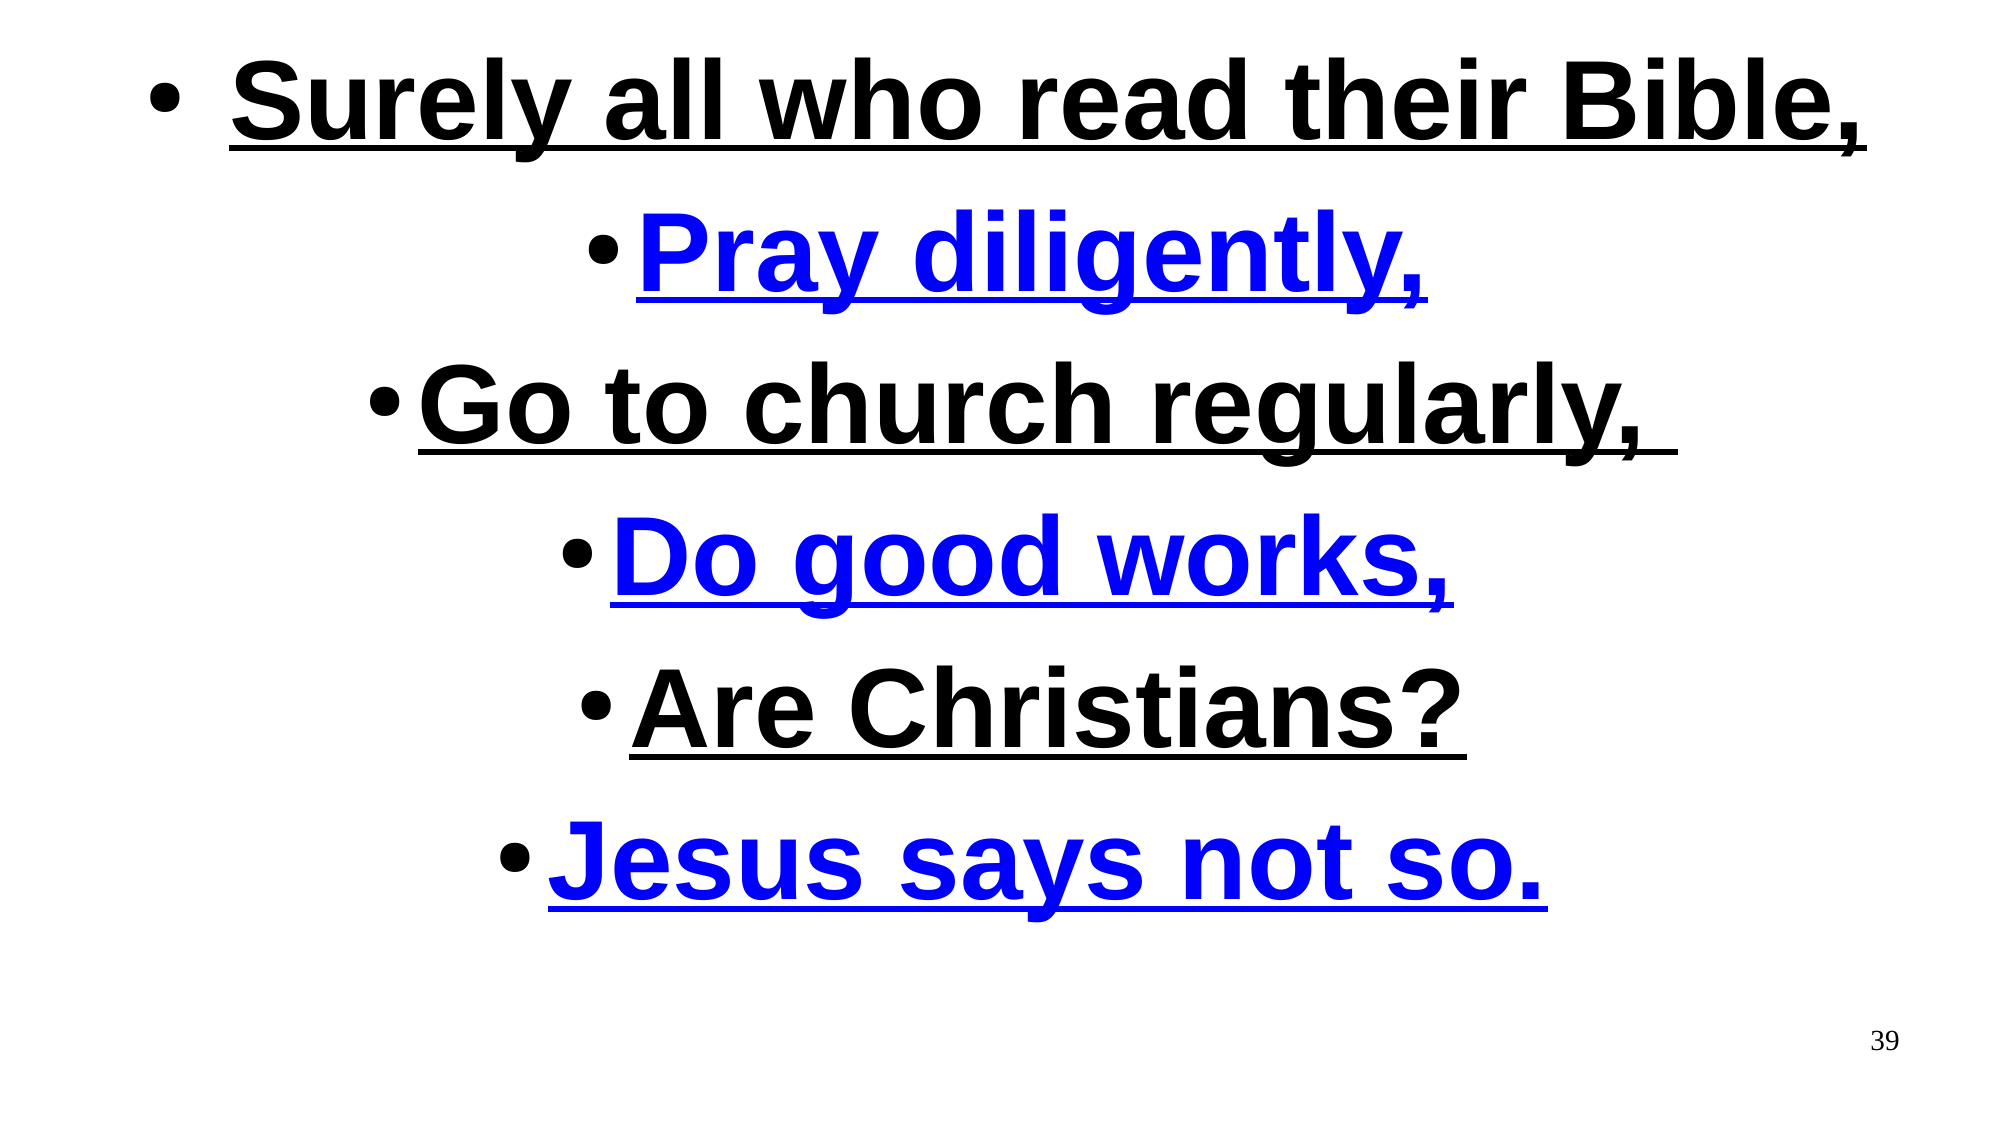

# Surely all who read their Bible,
Pray diligently,
Go to church regularly,
Do good works,
Are Christians?
Jesus says not so.
39